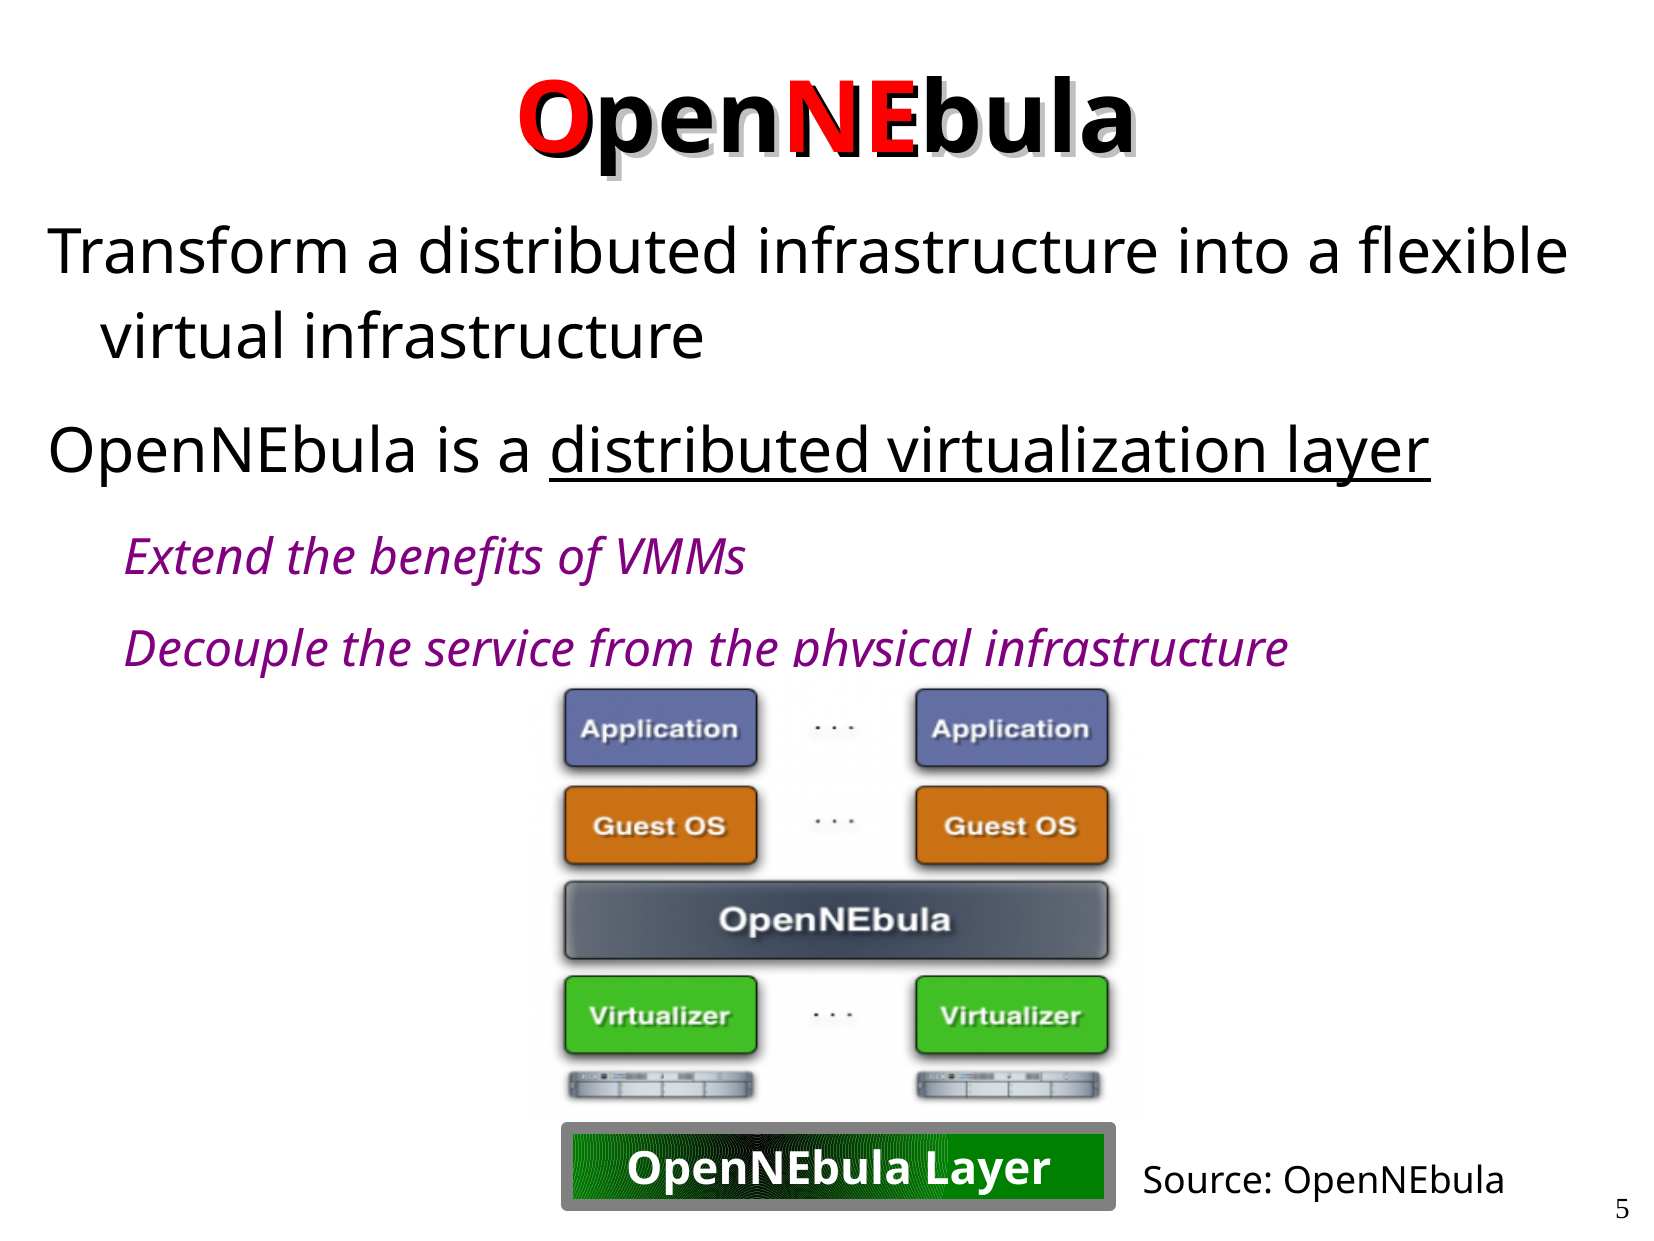

# OpenNEbula
Transform a distributed infrastructure into a flexible virtual infrastructure
OpenNEbula is a distributed virtualization layer
Extend the benefits of VMMs
Decouple the service from the physical infrastructure
OpenNEbula Layer
Source: OpenNEbula
5